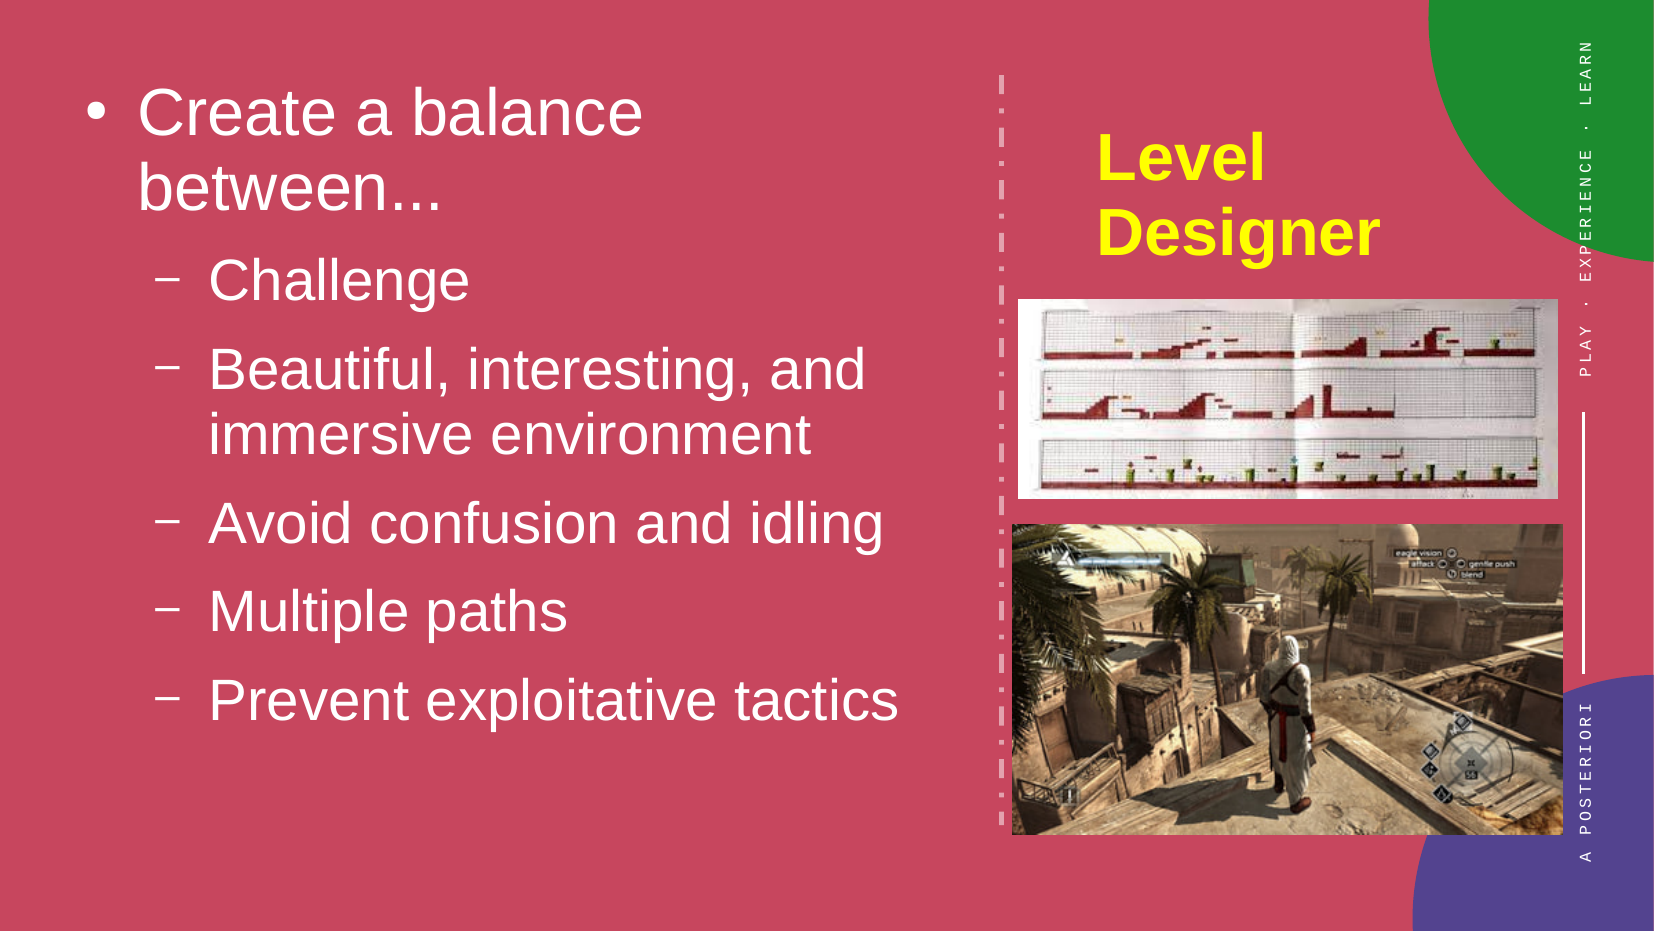

Create a balance between...
Challenge
Beautiful, interesting, and immersive environment
Avoid confusion and idling
Multiple paths
Prevent exploitative tactics
# Level Designer